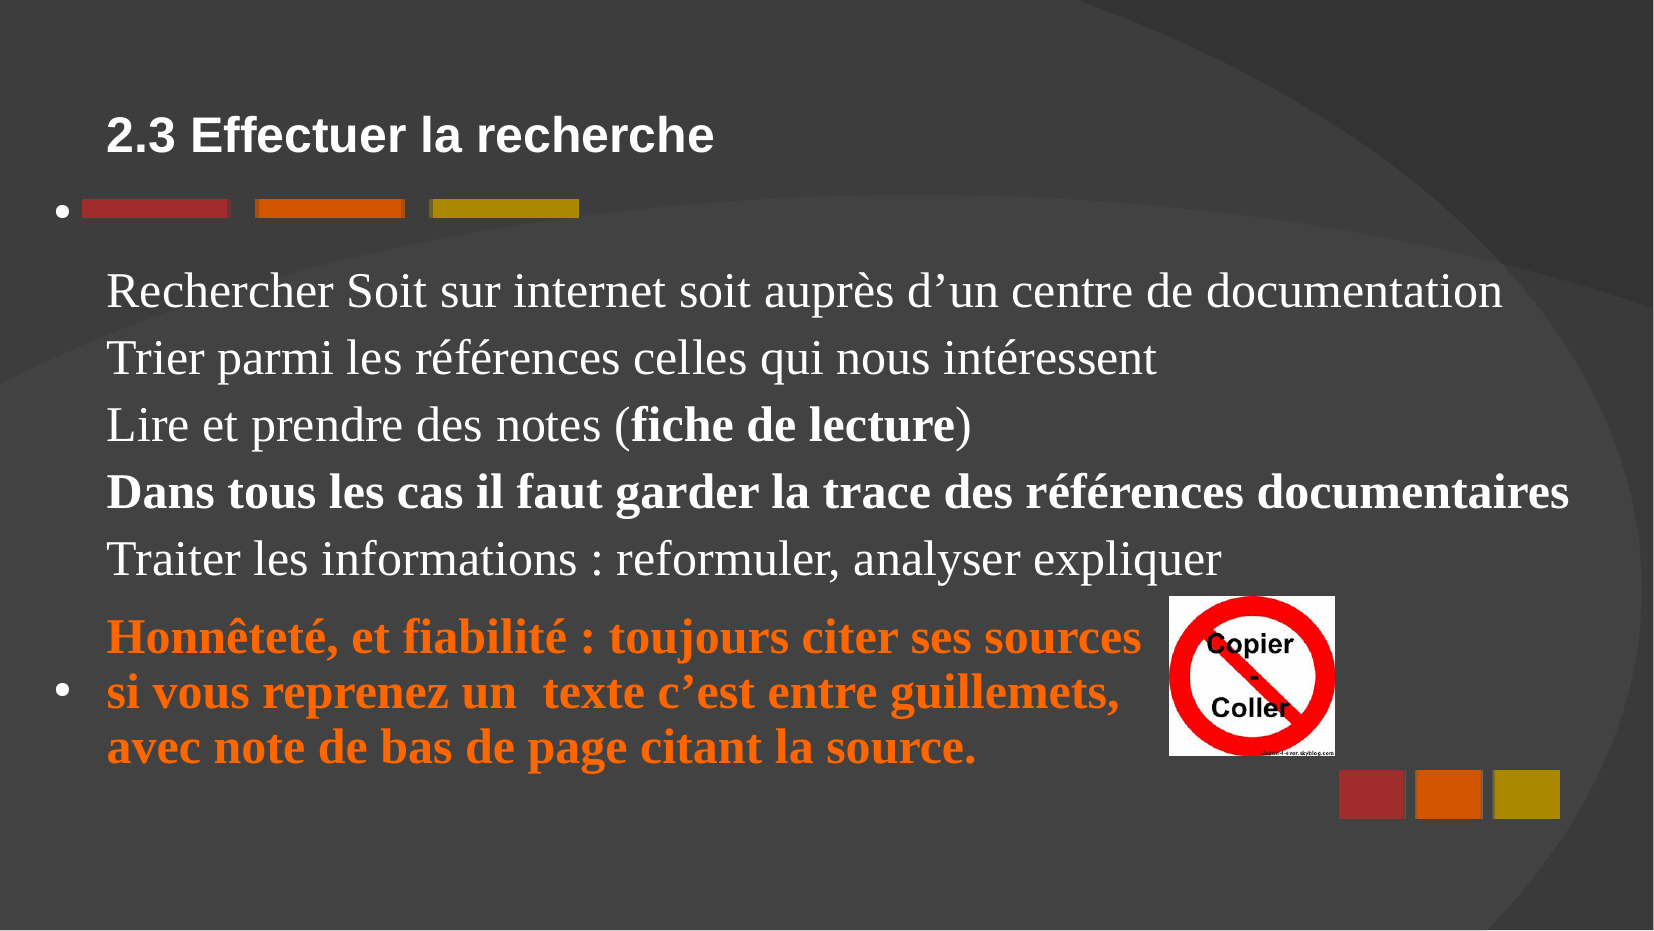

# 2.3 Effectuer la recherche
Rechercher Soit sur internet soit auprès d’un centre de documentation
Trier parmi les références celles qui nous intéressent
Lire et prendre des notes (fiche de lecture)
Dans tous les cas il faut garder la trace des références documentaires
Traiter les informations : reformuler, analyser expliquer
Honnêteté, et fiabilité : toujours citer ses sources
si vous reprenez un texte c’est entre guillemets,
avec note de bas de page citant la source.